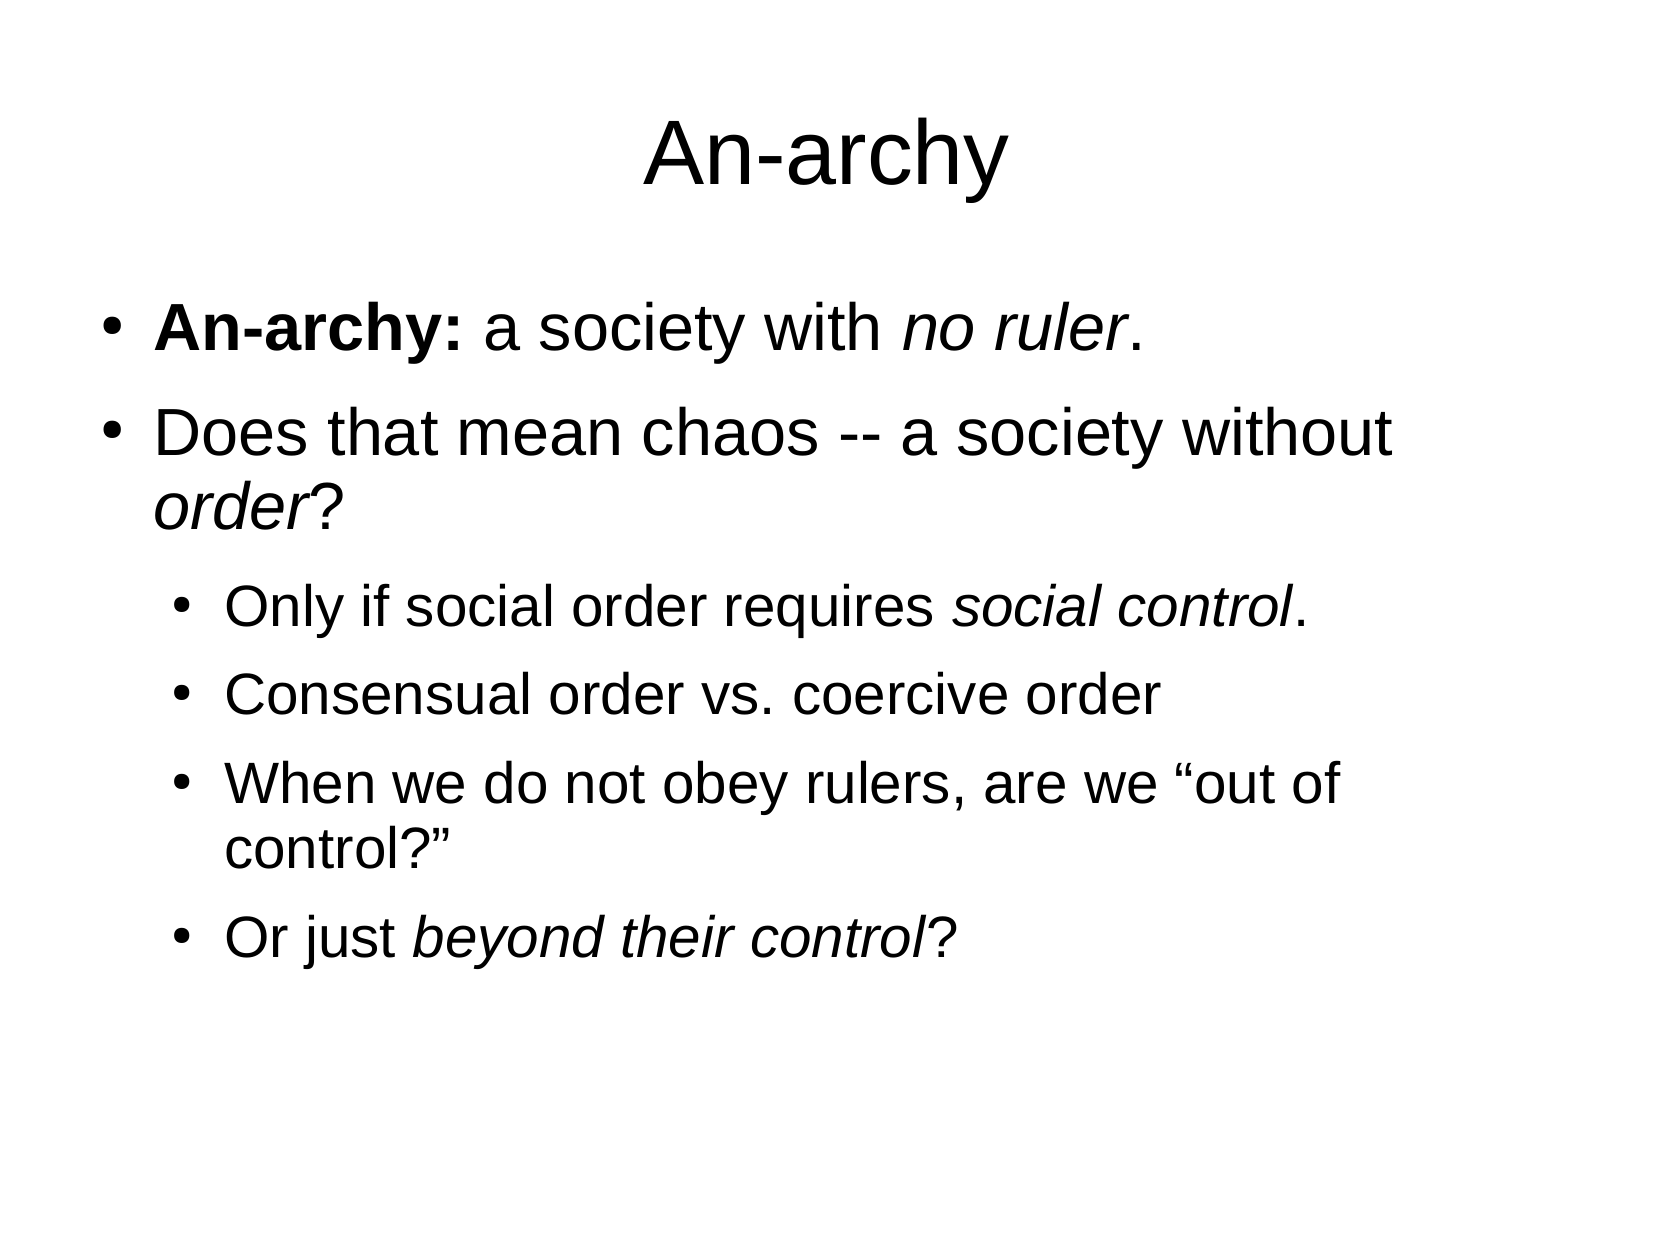

# An-archy
An-archy: a society with no ruler.
Does that mean chaos -- a society without order?
Only if social order requires social control.
Consensual order vs. coercive order
When we do not obey rulers, are we “out of control?”
Or just beyond their control?